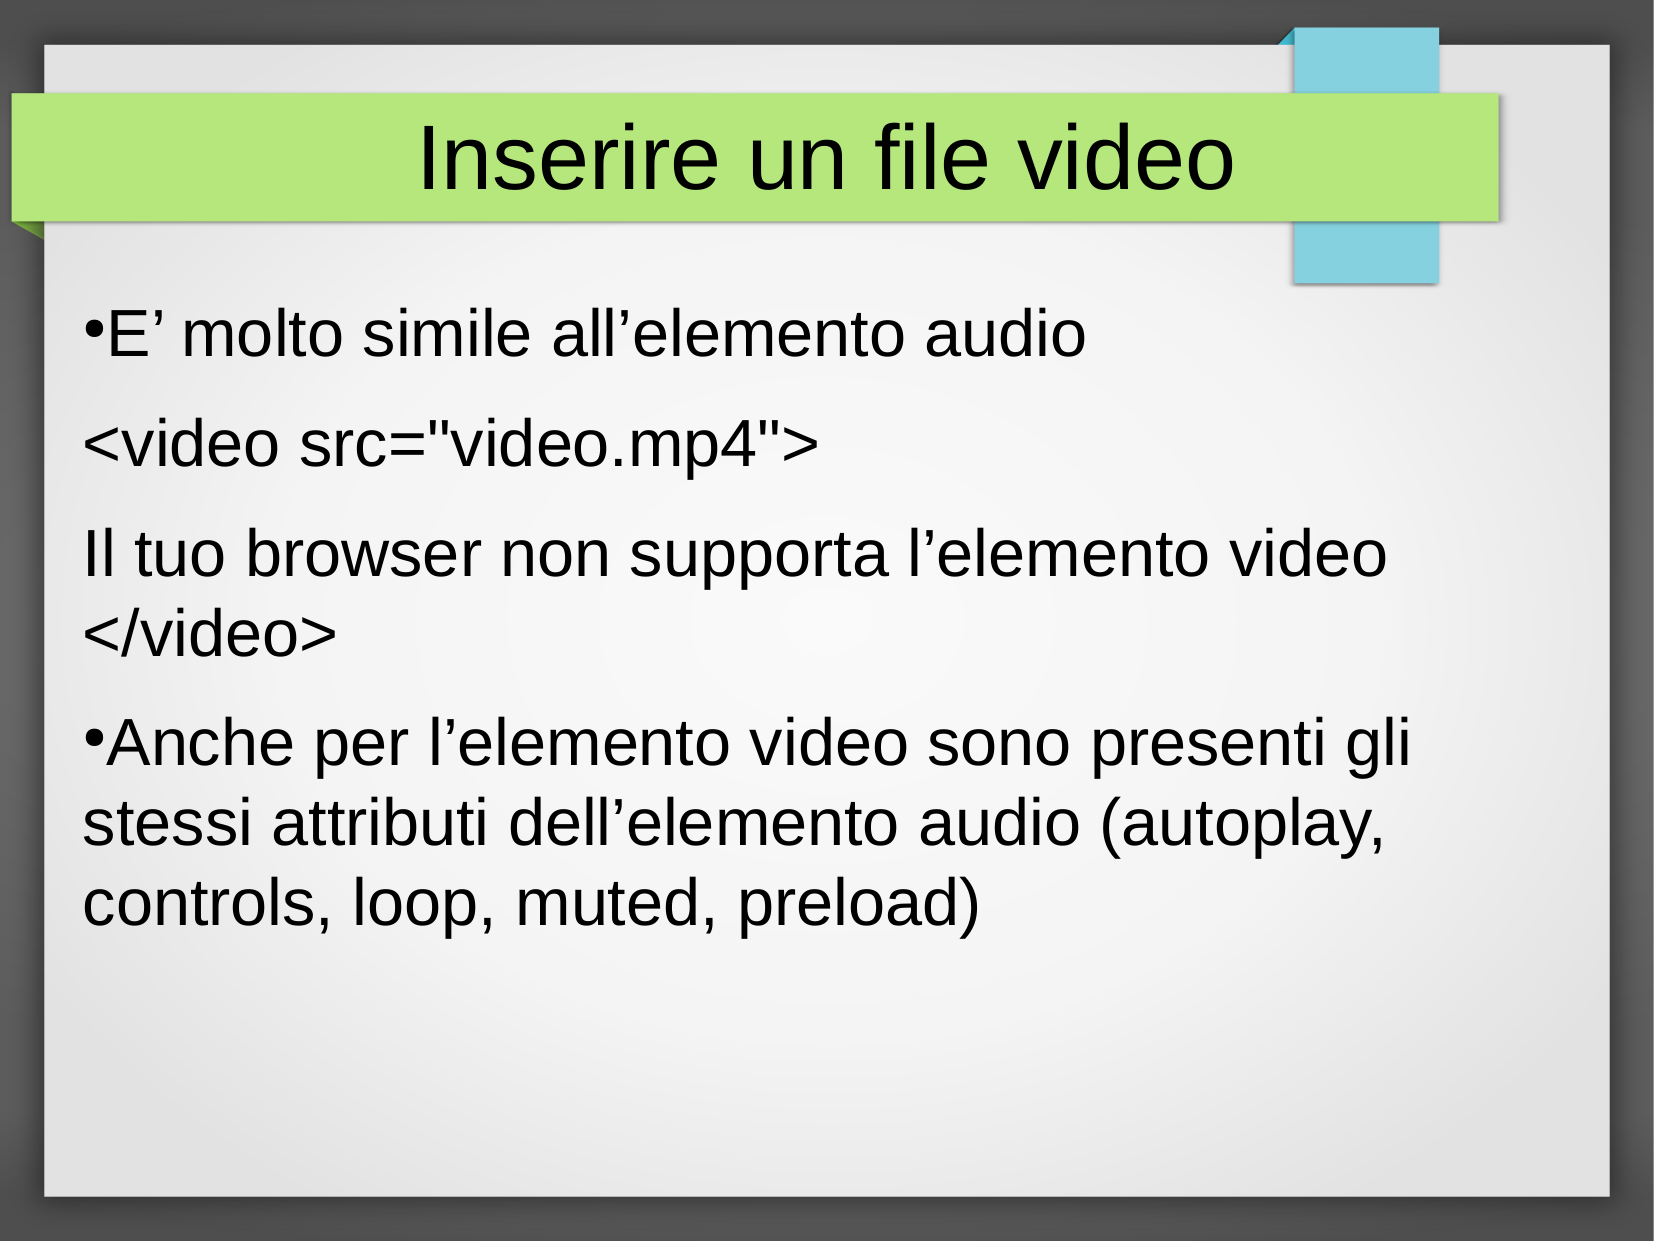

# Inserire un file video
E’ molto simile all’elemento audio
<video src="video.mp4">
Il tuo browser non supporta l’elemento video </video>
Anche per l’elemento video sono presenti gli stessi attributi dell’elemento audio (autoplay, controls, loop, muted, preload)